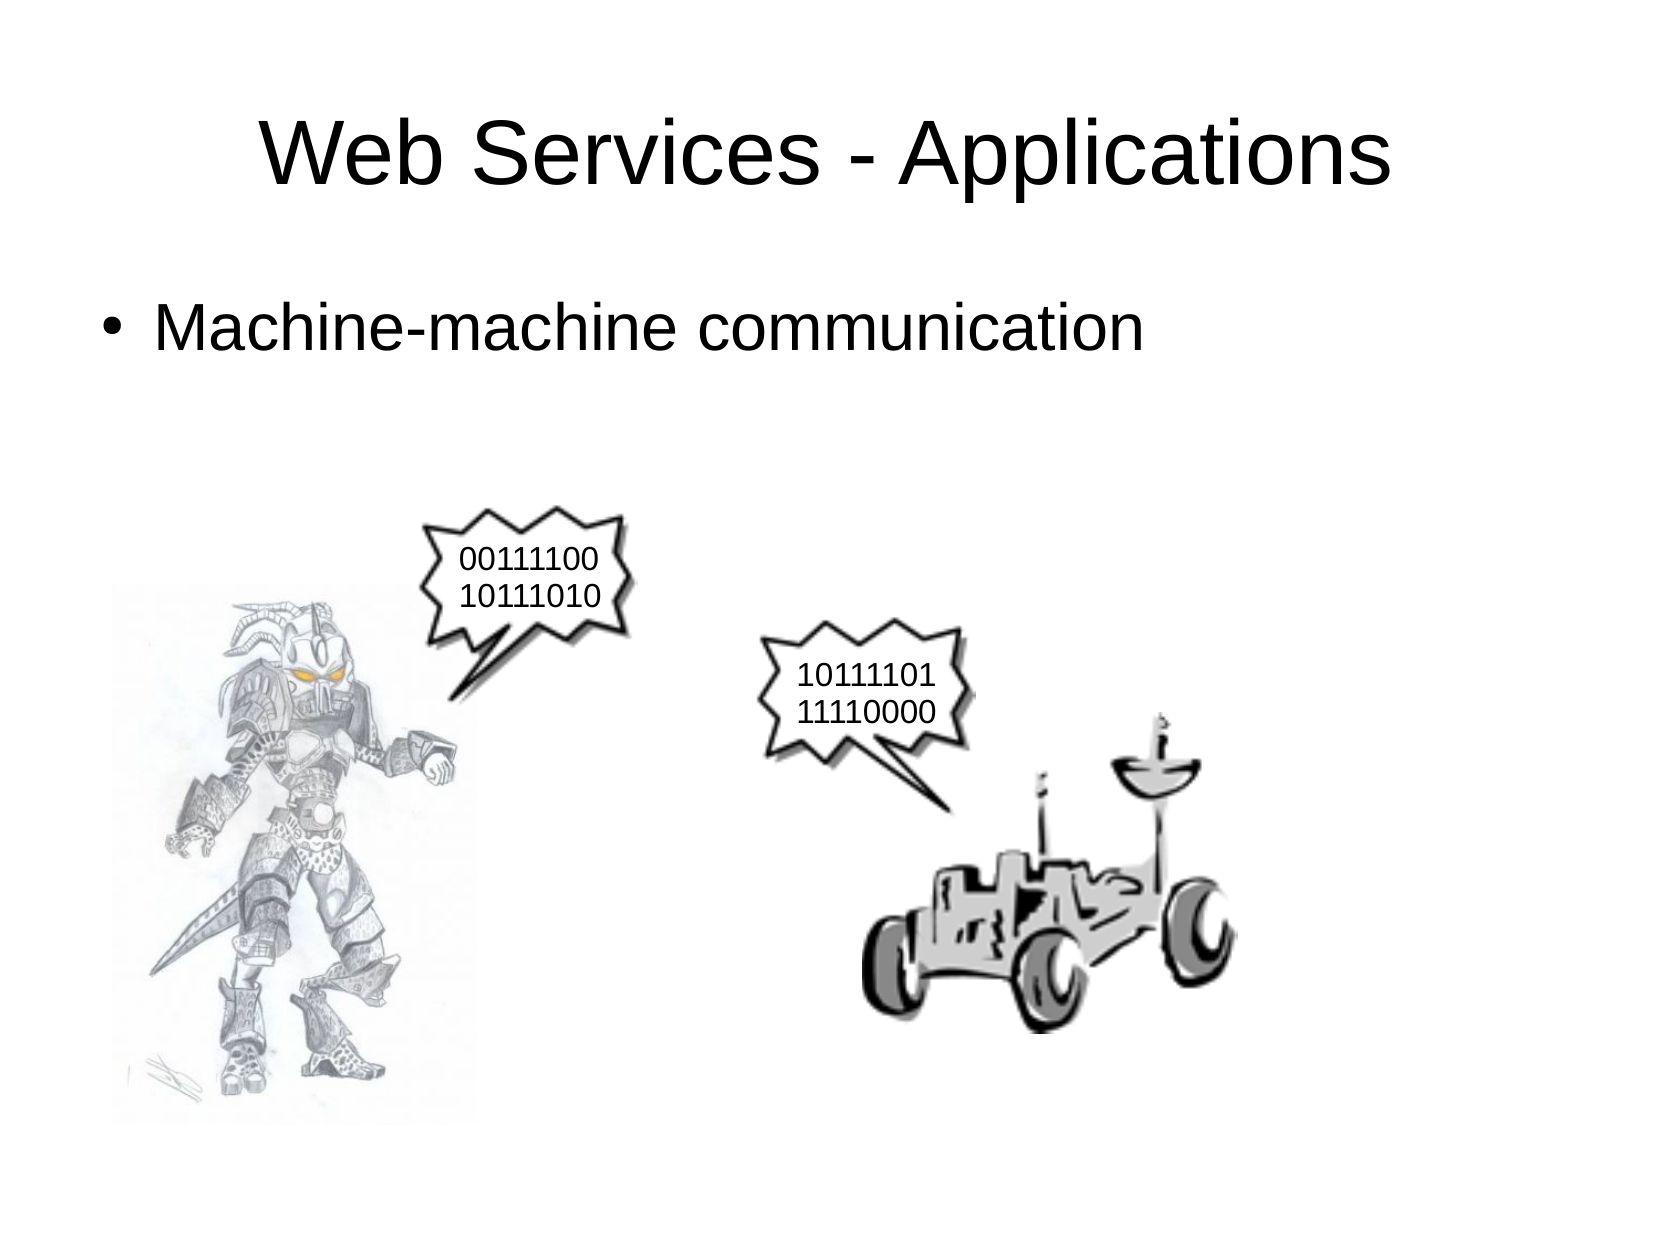

# Web Services - Applications
Machine-machine communication
00111100
10111010
10111101
11110000